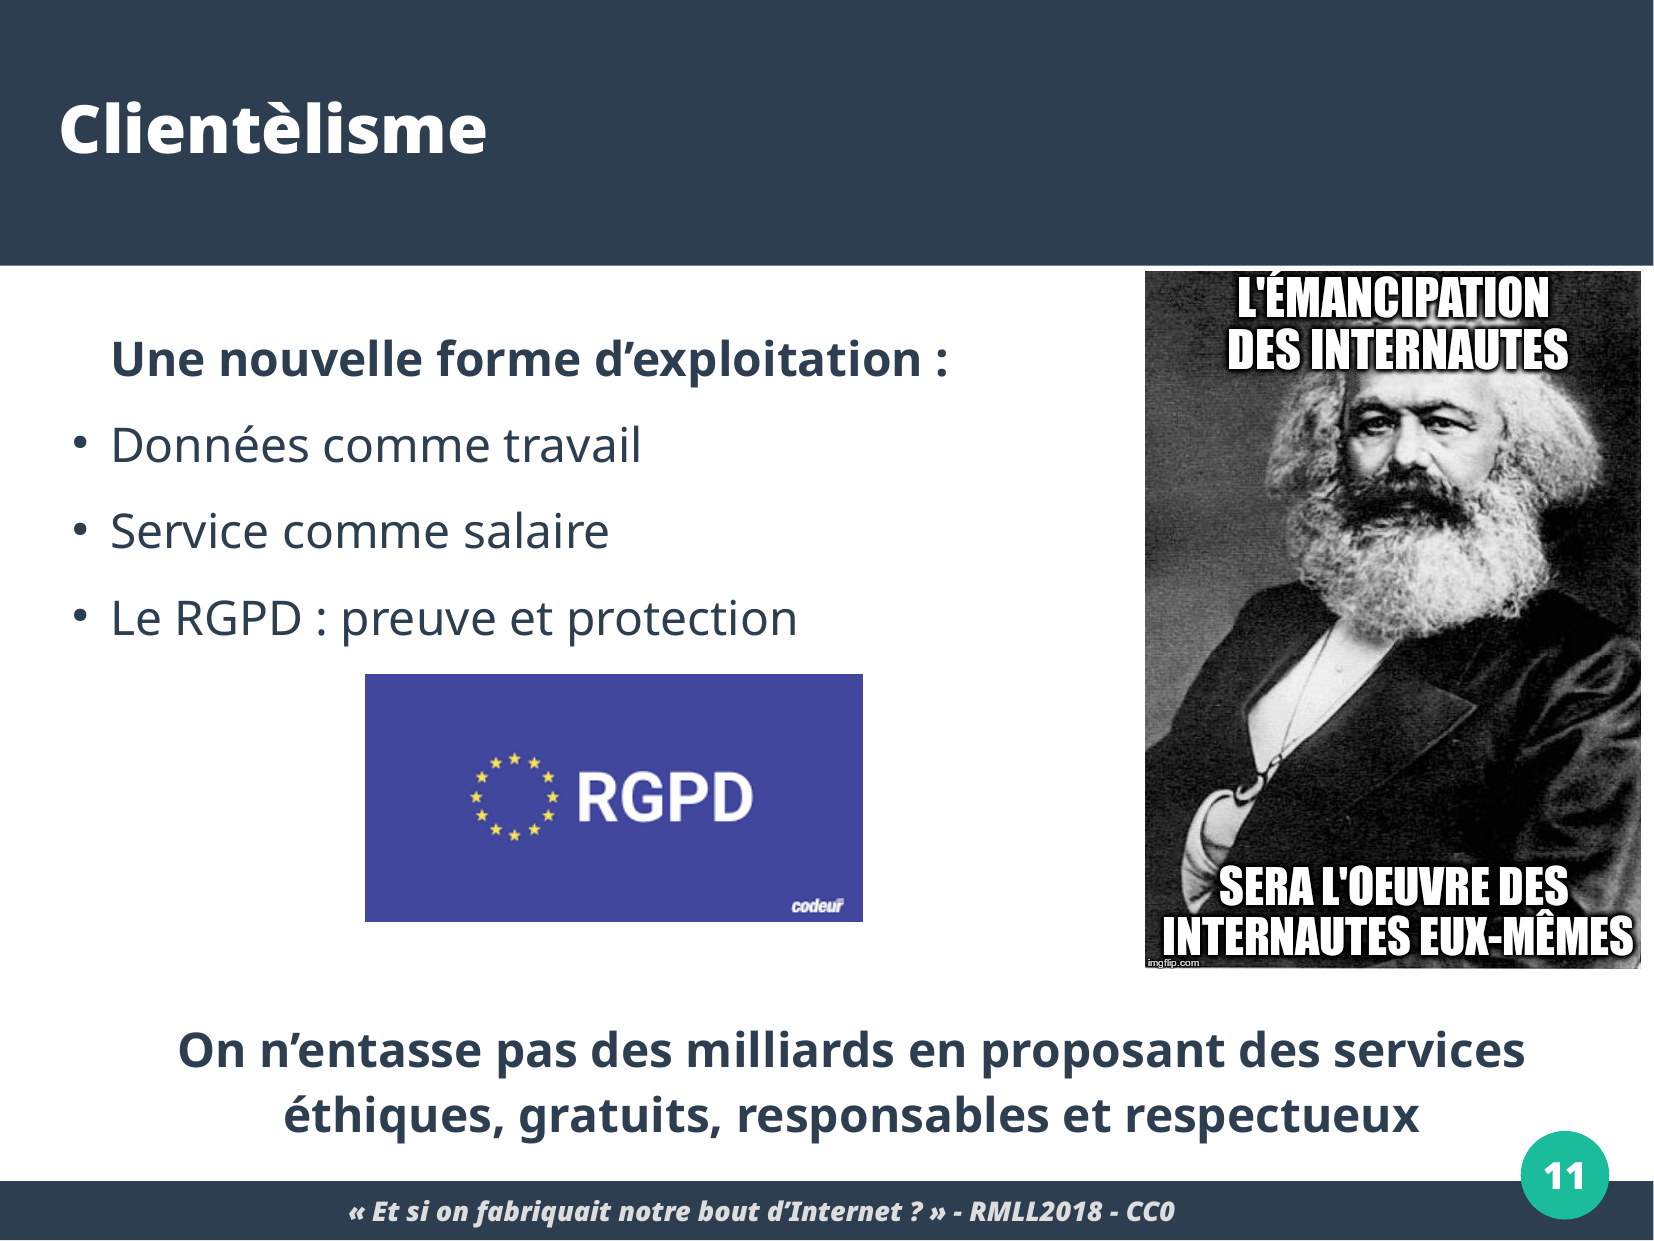

# Clientèlisme
Une nouvelle forme d’exploitation :
Données comme travail
Service comme salaire
Le RGPD : preuve et protection
On n’entasse pas des milliards en proposant des services éthiques, gratuits, responsables et respectueux
11
« Et si on fabriquait notre bout d’Internet ? » - RMLL2018 - CC0